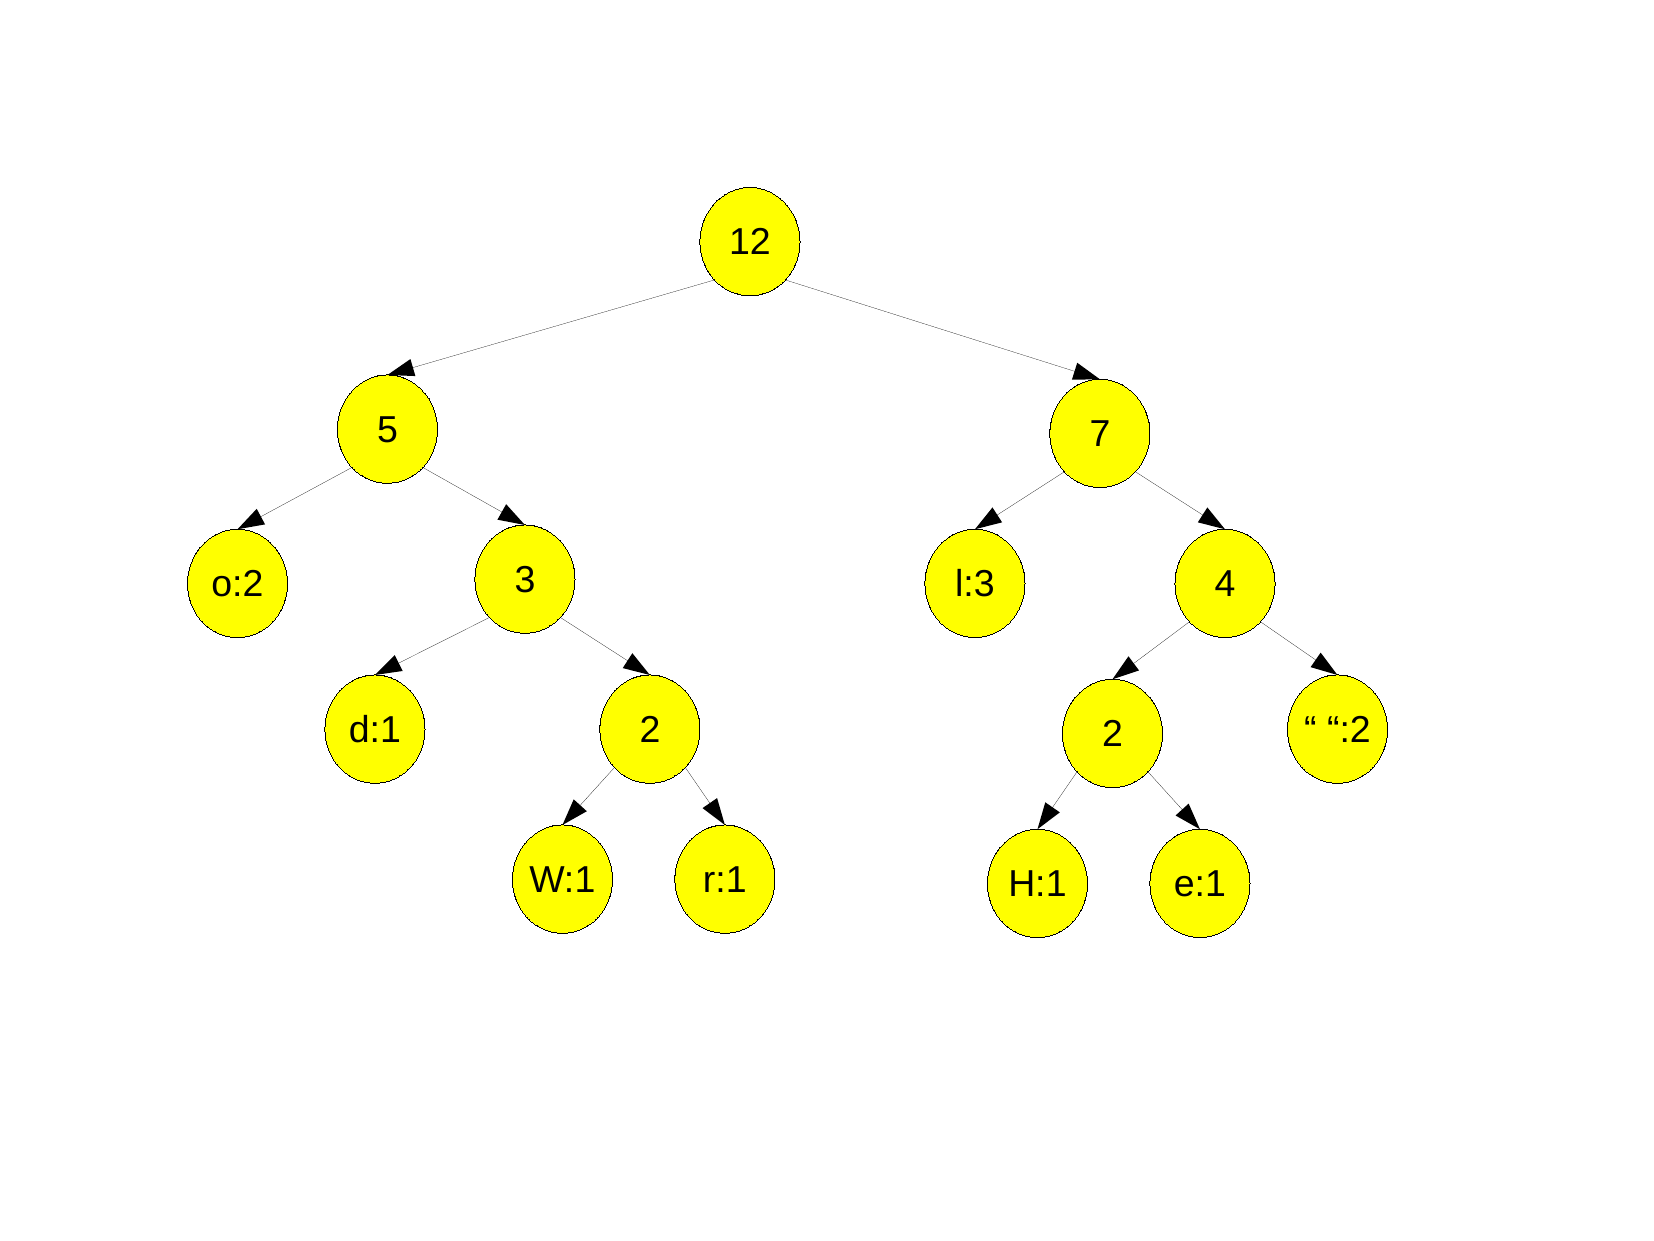

12
5
7
3
o:2
l:3
4
d:1
2
“ “:2
2
W:1
r:1
H:1
e:1